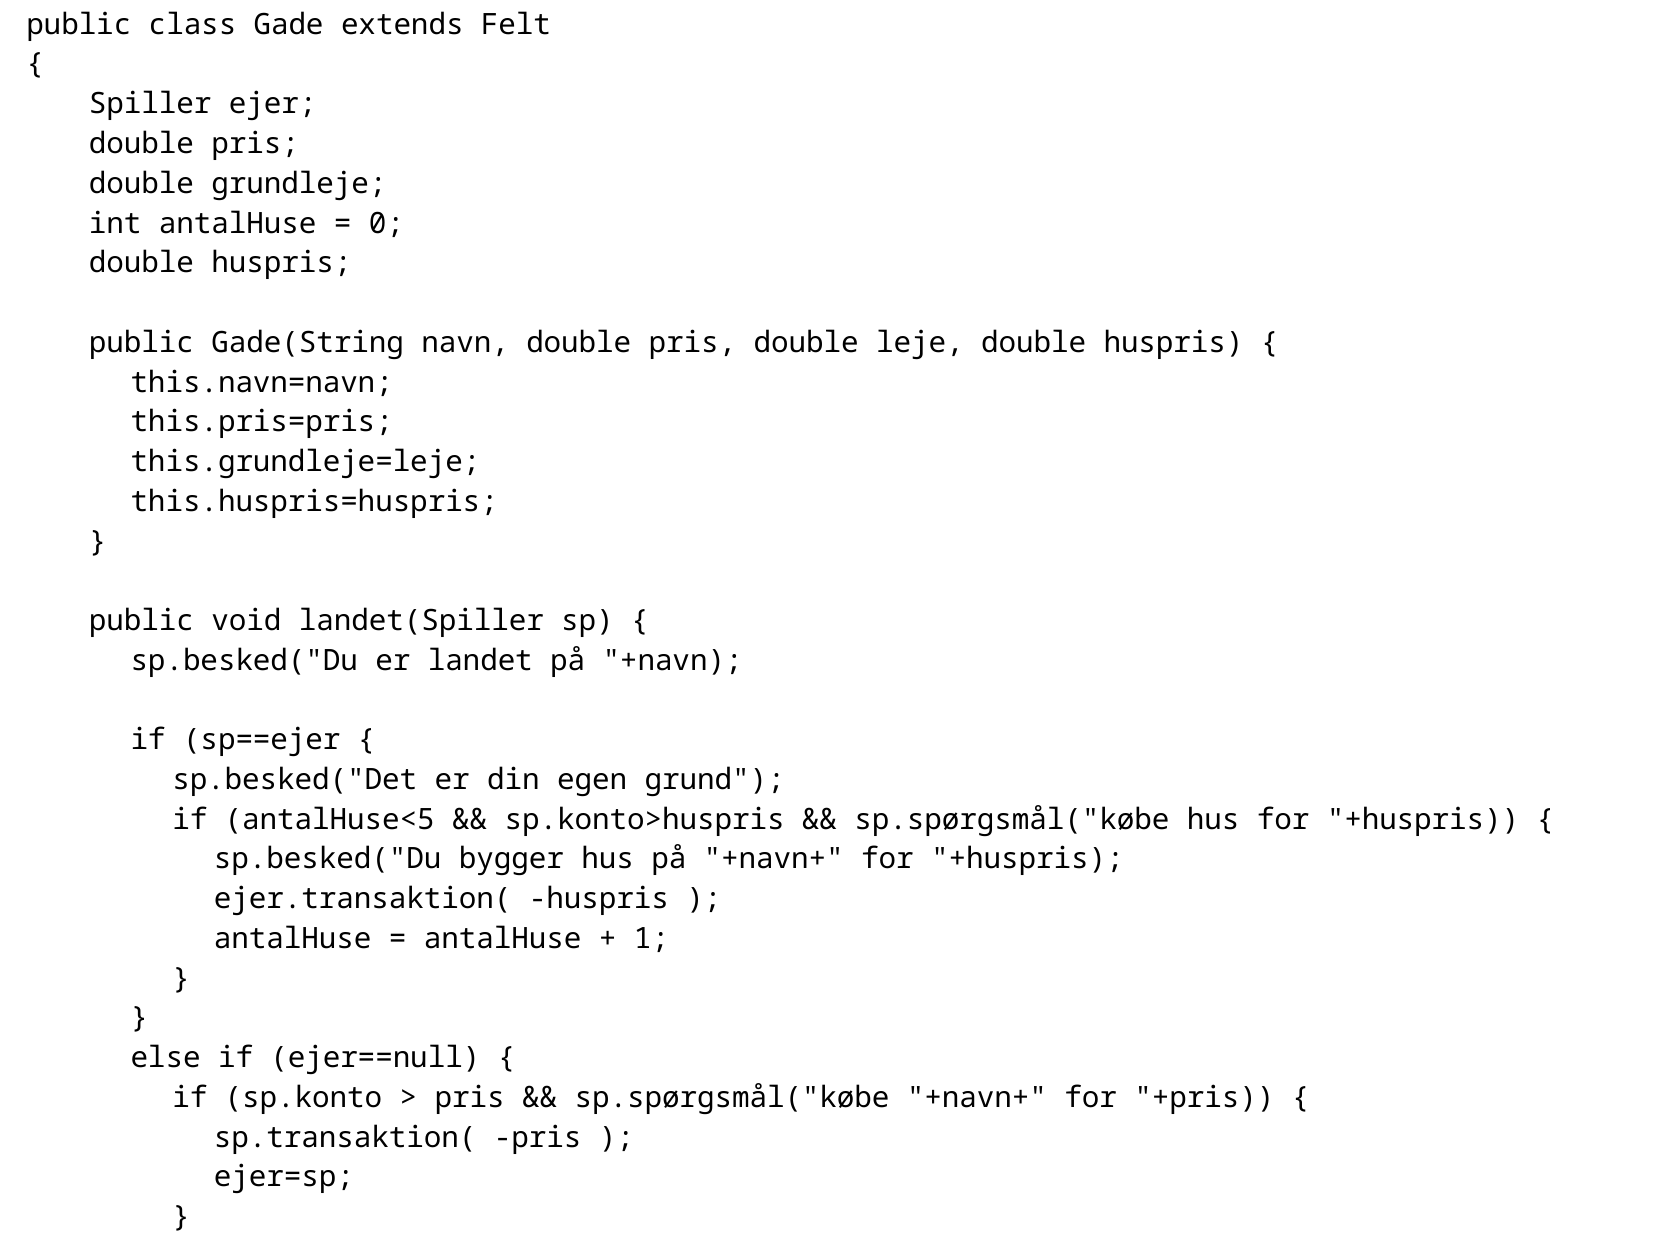

public class Gade extends Felt
{
	Spiller ejer;
	double pris;
	double grundleje;
	int antalHuse = 0;
	double huspris;
	public Gade(String navn, double pris, double leje, double huspris) {
		this.navn=navn;
		this.pris=pris;
		this.grundleje=leje;
		this.huspris=huspris;
	}
	public void landet(Spiller sp) {
		sp.besked("Du er landet på "+navn);
		if (sp==ejer {
			sp.besked("Det er din egen grund");
			if (antalHuse<5 && sp.konto>huspris && sp.spørgsmål("købe hus for "+huspris)) {
				sp.besked("Du bygger hus på "+navn+" for "+huspris);
				ejer.transaktion( -huspris );
				antalHuse = antalHuse + 1;
			}
		}
		else if (ejer==null) {
			if (sp.konto > pris && sp.spørgsmål("købe "+navn+" for "+pris)) {
				sp.transaktion( -pris );
				ejer=sp;
			}
		}
		else { // felt ejes af anden spiller
			double leje = grundleje + antalHuse * huspris;
			sp.besked("Leje: "+leje);
			sp.betal(ejer, leje); // spiller betaler til ejeren
		}
	}
}